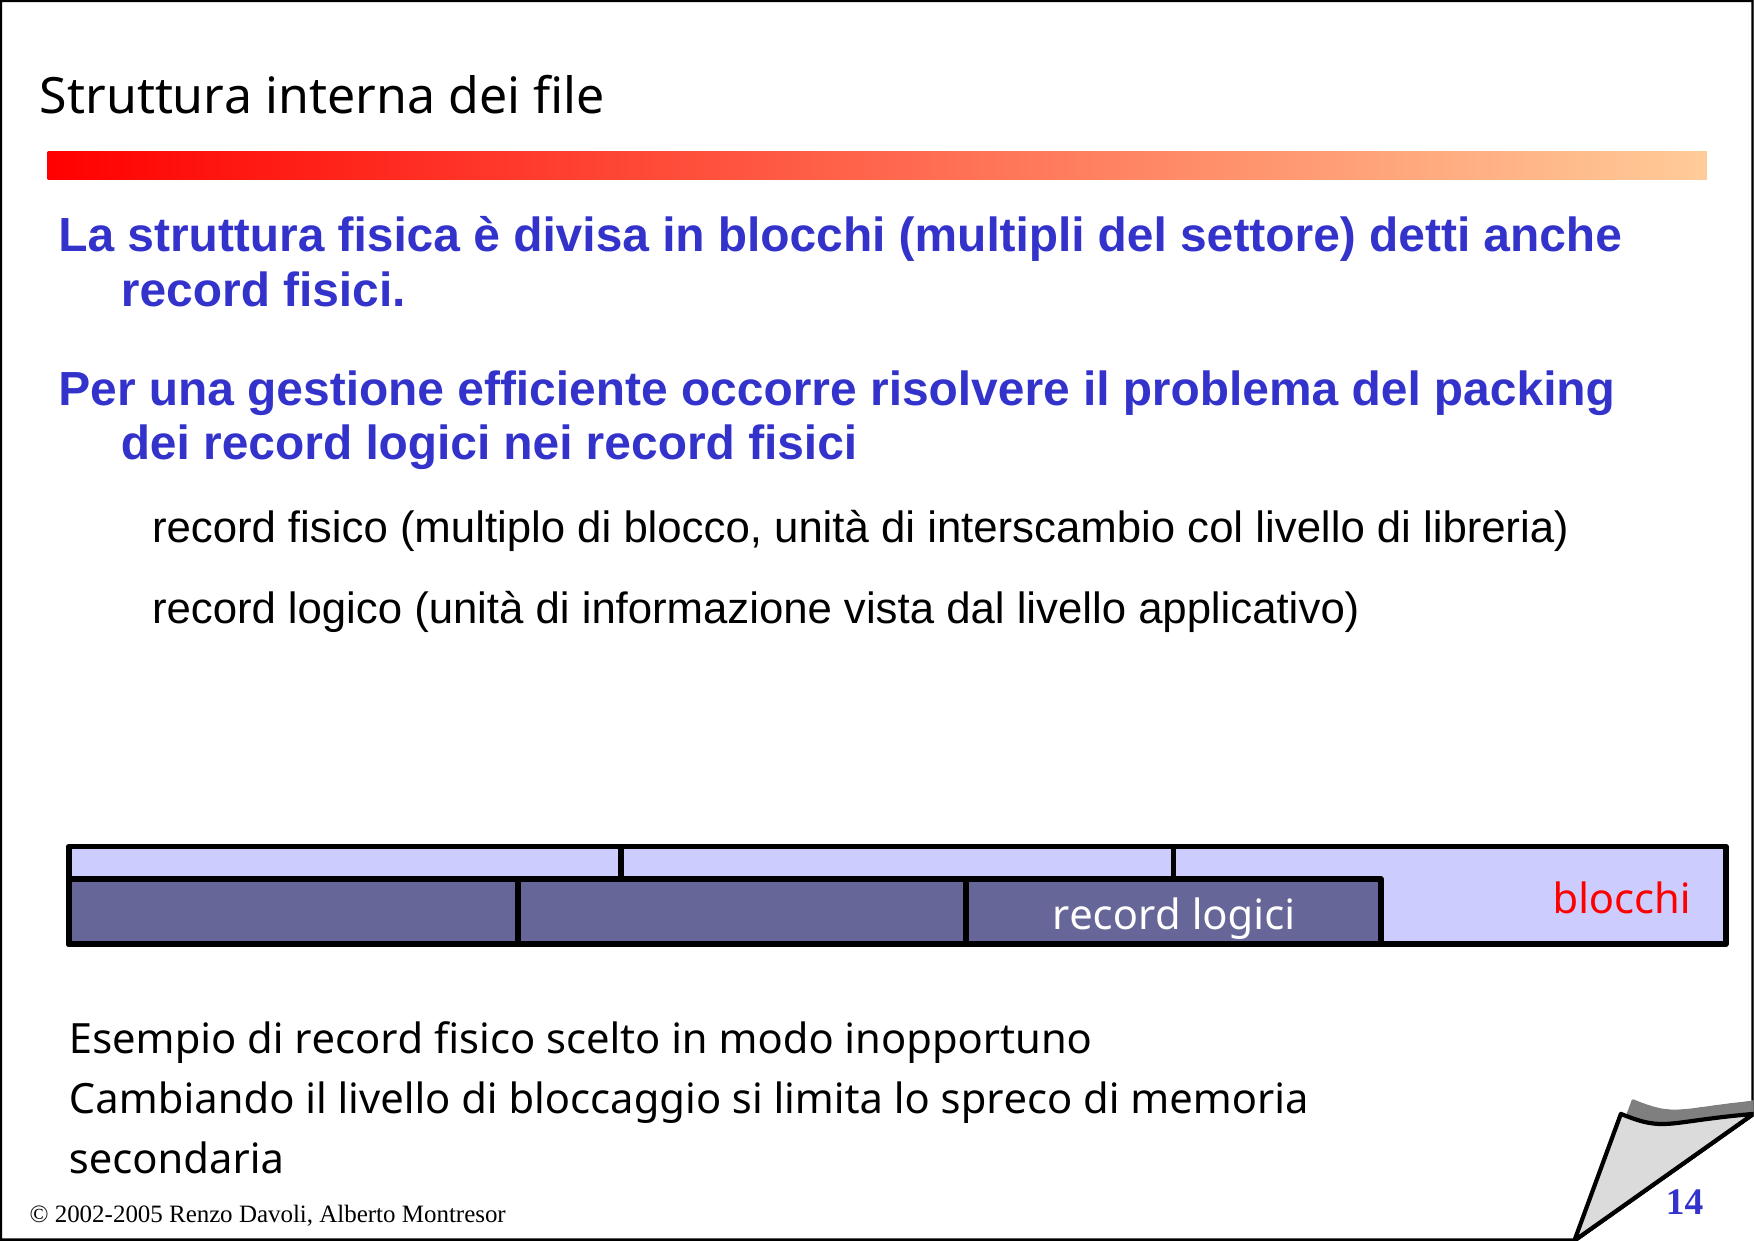

# Struttura interna dei file
La struttura fisica è divisa in blocchi (multipli del settore) detti anche record fisici.
Per una gestione efficiente occorre risolvere il problema del packing dei record logici nei record fisici
record fisico (multiplo di blocco, unità di interscambio col livello di libreria)
record logico (unità di informazione vista dal livello applicativo)
blocchi
record logici
Esempio di record fisico scelto in modo inopportuno
Cambiando il livello di bloccaggio si limita lo spreco di memoria
secondaria